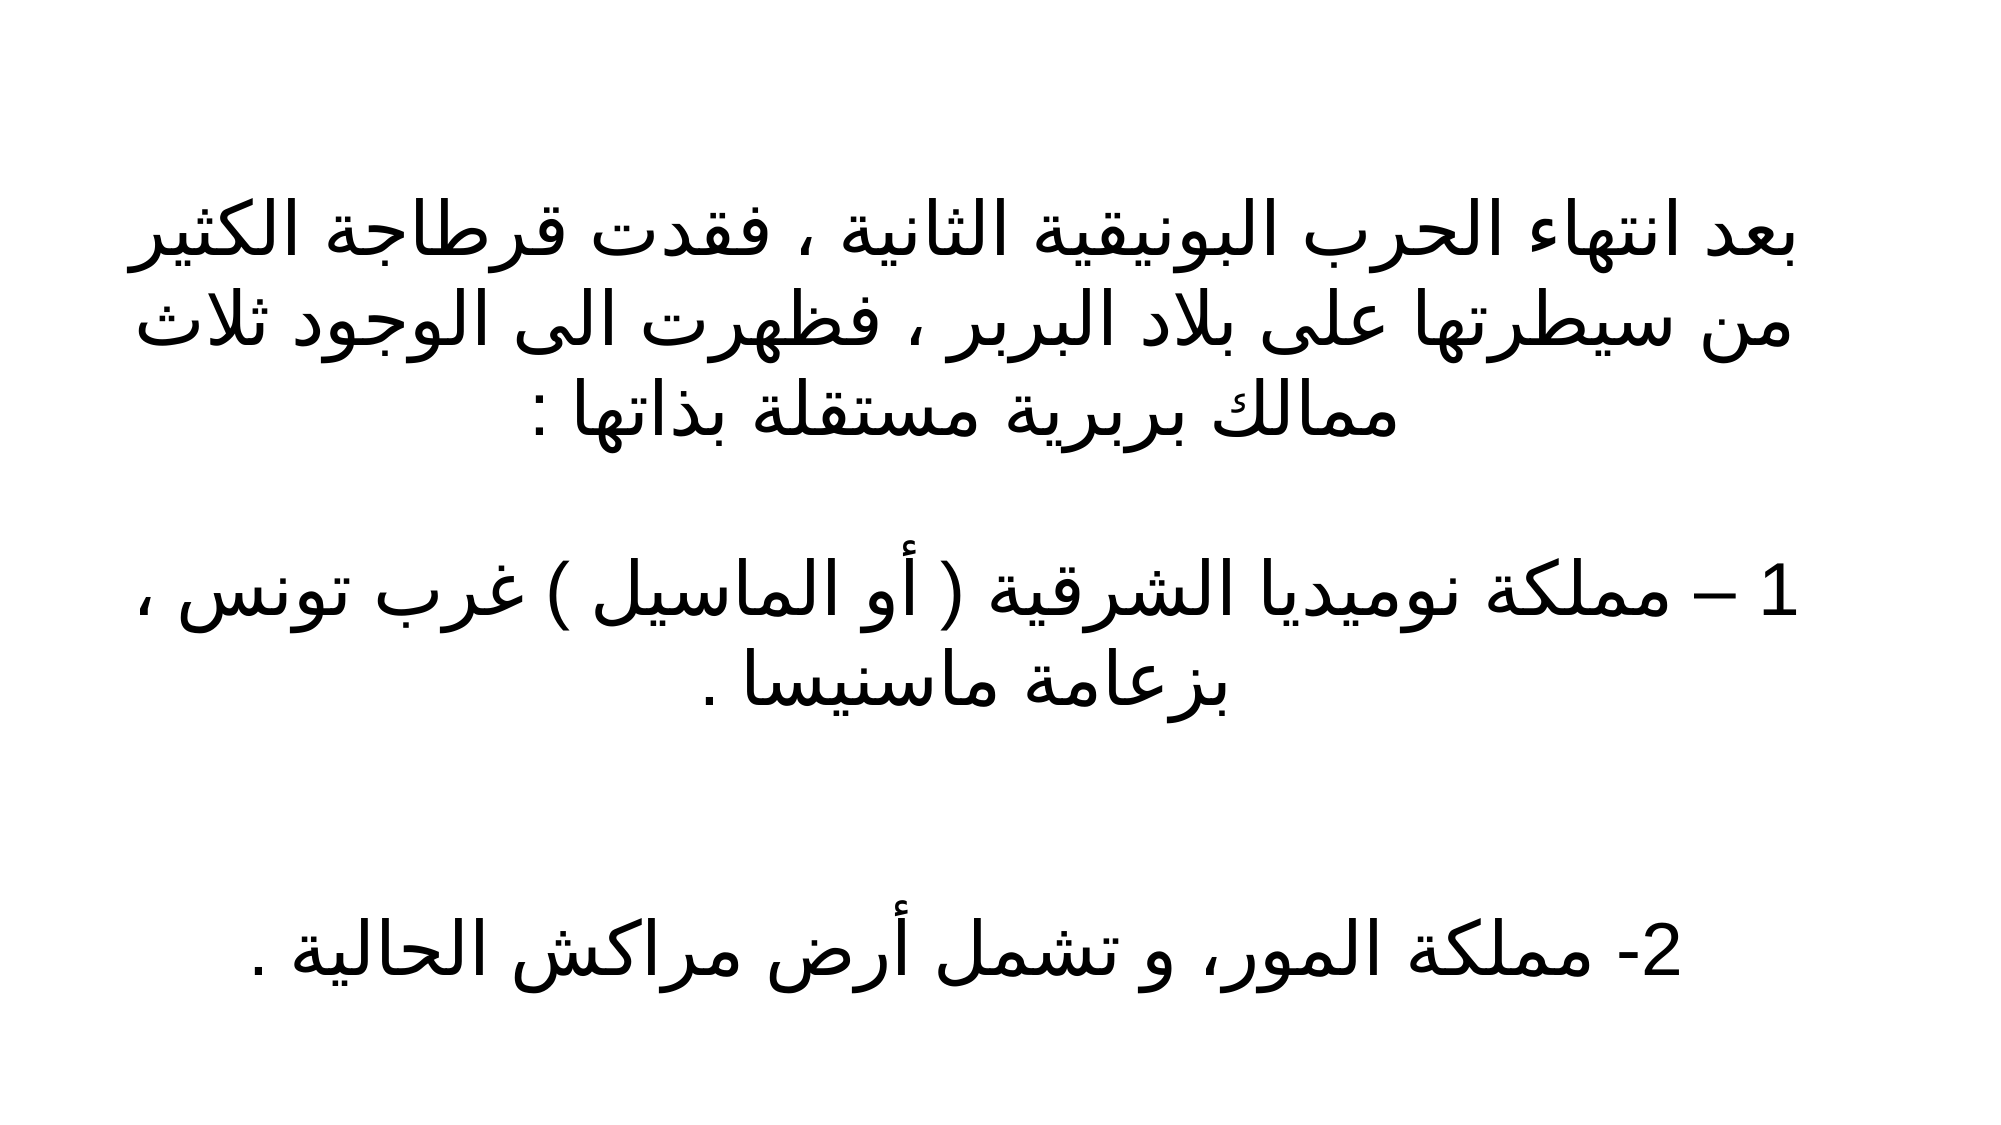

بعد انتهاء الحرب البونيقية الثانية ، فقدت قرطاجة الكثير من سيطرتها على بلاد البربر ، فظهرت الى الوجود ثلاث ممالك بربرية مستقلة بذاتها :
1 – مملكة نوميديا الشرقية ( أو الماسيل ) غرب تونس ، بزعامة ماسنيسا .
2- مملكة المور، و تشمل أرض مراكش الحالية .
3- مملكة نوميديا الغربية ( أو المازيسيل ) و هي تشمل الجزائر الحالية .